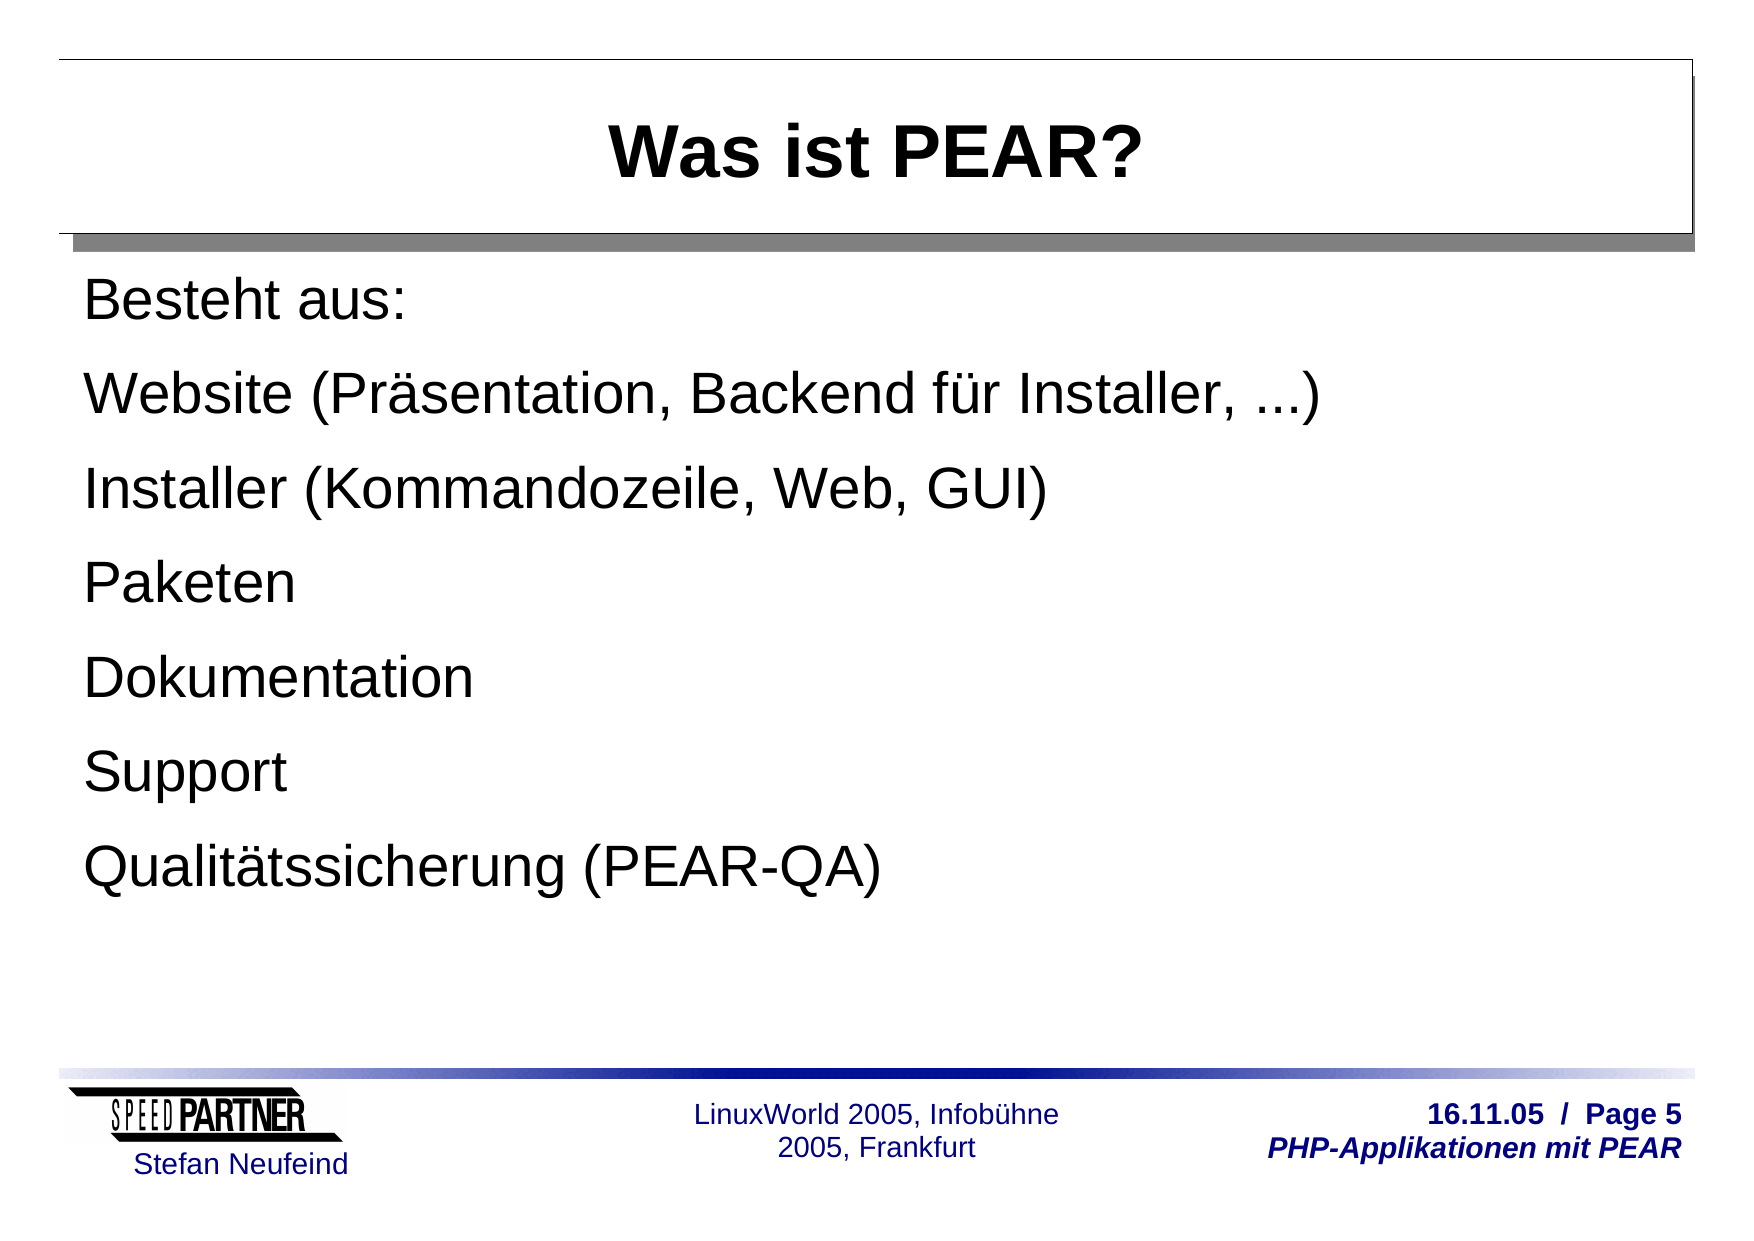

# Was ist PEAR?
Besteht aus:
Website (Präsentation, Backend für Installer, ...)
Installer (Kommandozeile, Web, GUI)
Paketen
Dokumentation
Support
Qualitätssicherung (PEAR-QA)